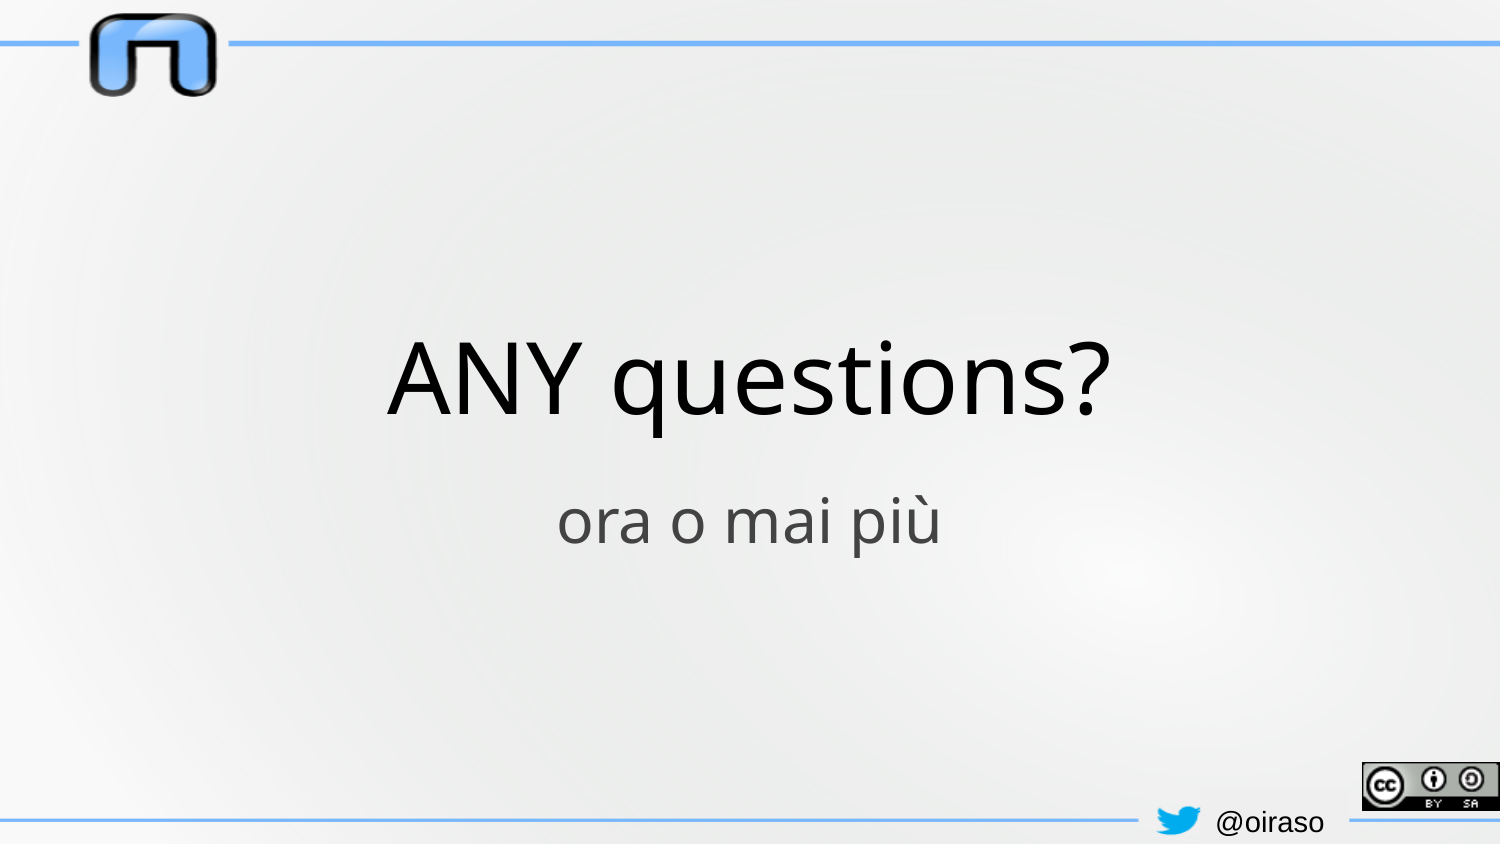

ANY questions?
# ora o mai più
@oirasor